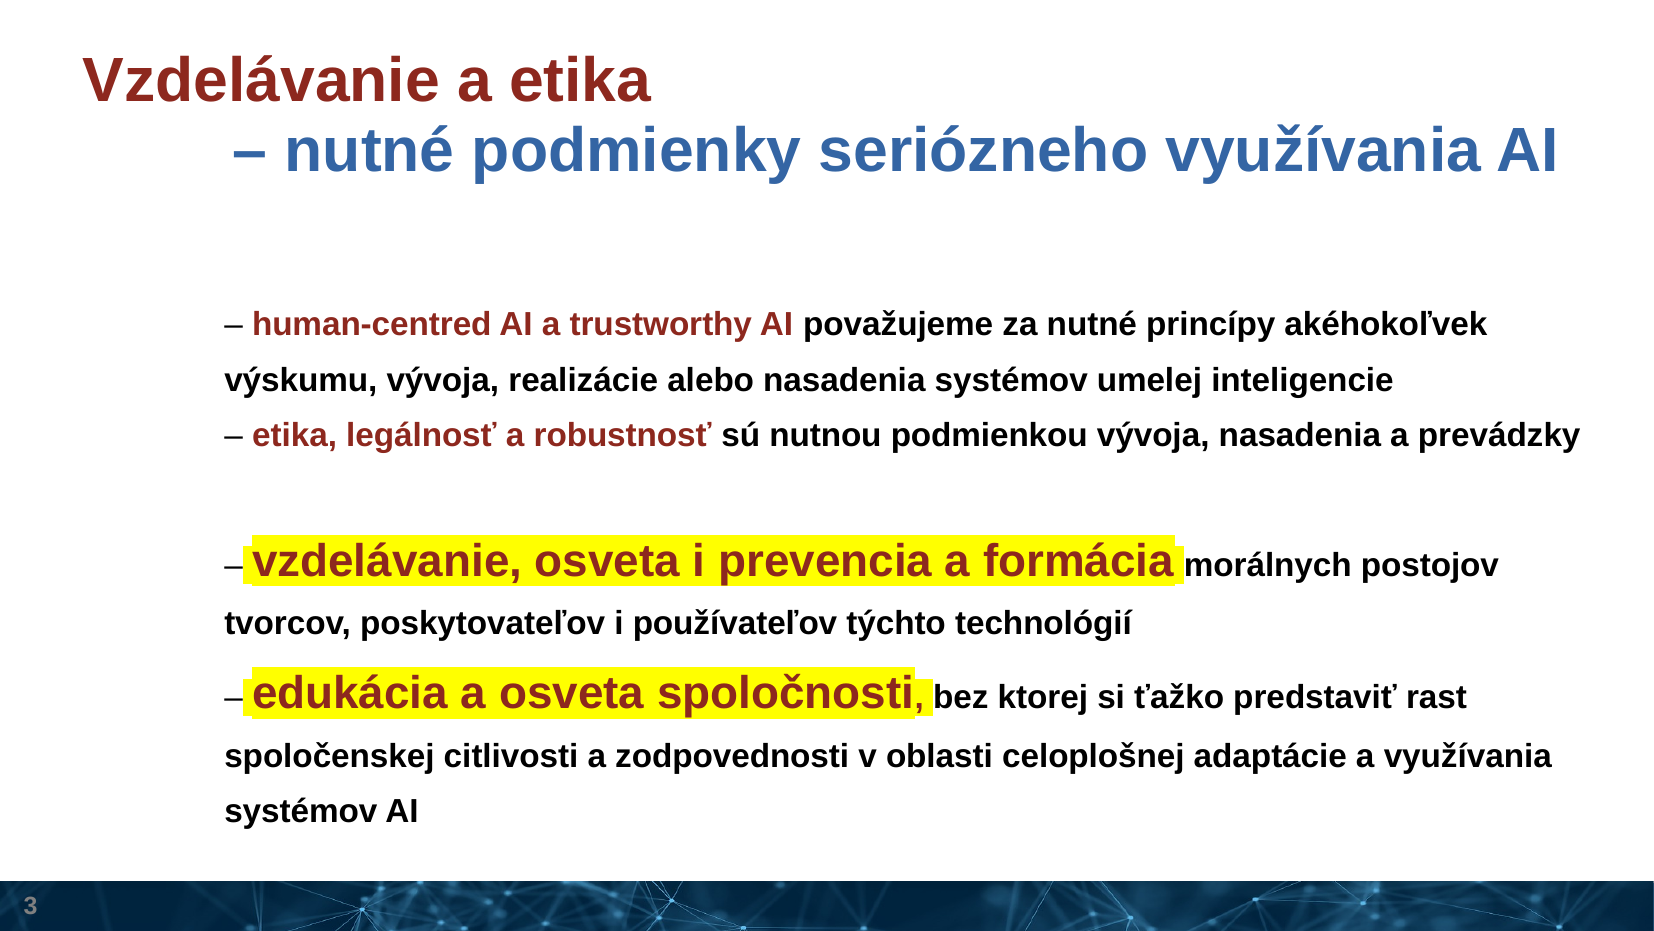

# Vzdelávanie a etika – nutné podmienky seriózneho využívania AI
– human-centred AI a trustworthy AI považujeme za nutné princípy akéhokoľvek výskumu, vývoja, realizácie alebo nasadenia systémov umelej inteligencie
– etika, legálnosť a robustnosť sú nutnou podmienkou vývoja, nasadenia a prevádzky
– vzdelávanie, osveta i prevencia a formácia morálnych postojov tvorcov, poskytovateľov i používateľov týchto technológií
– edukácia a osveta spoločnosti, bez ktorej si ťažko predstaviť rast spoločenskej citlivosti a zodpovednosti v oblasti celoplošnej adaptácie a využívania systémov AI